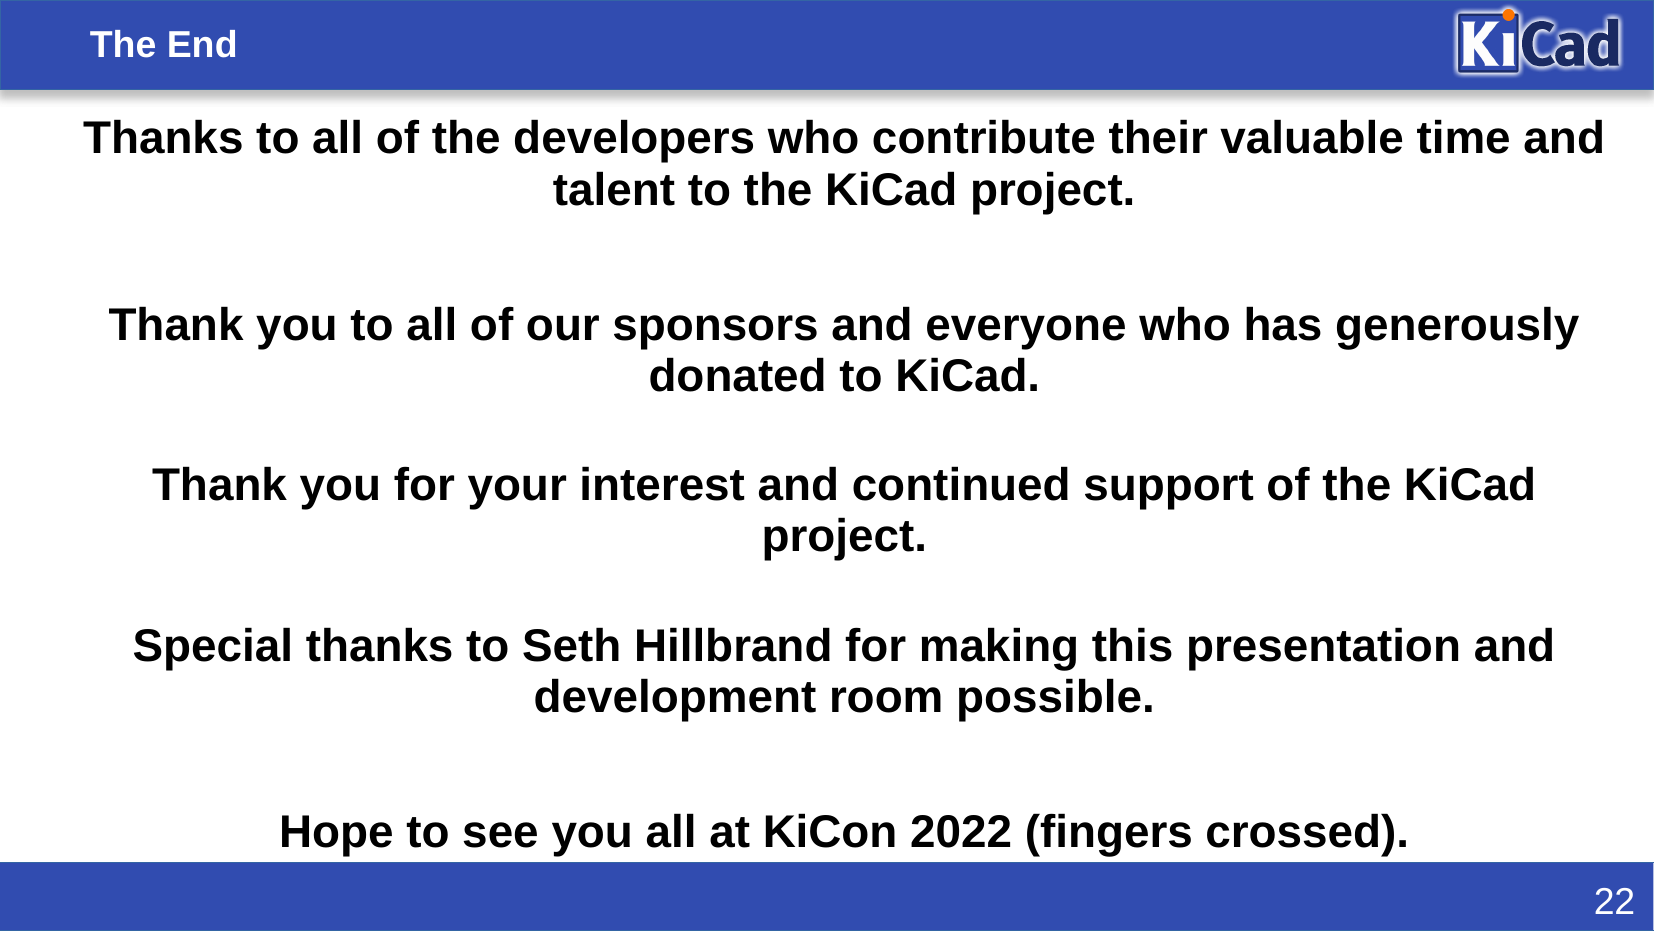

The End
# Thanks to all of the developers who contribute their valuable time and talent to the KiCad project.
Thank you to all of our sponsors and everyone who has generously donated to KiCad.
Thank you for your interest and continued support of the KiCad project.
Special thanks to Seth Hillbrand for making this presentation and development room possible.
Hope to see you all at KiCon 2022 (fingers crossed).